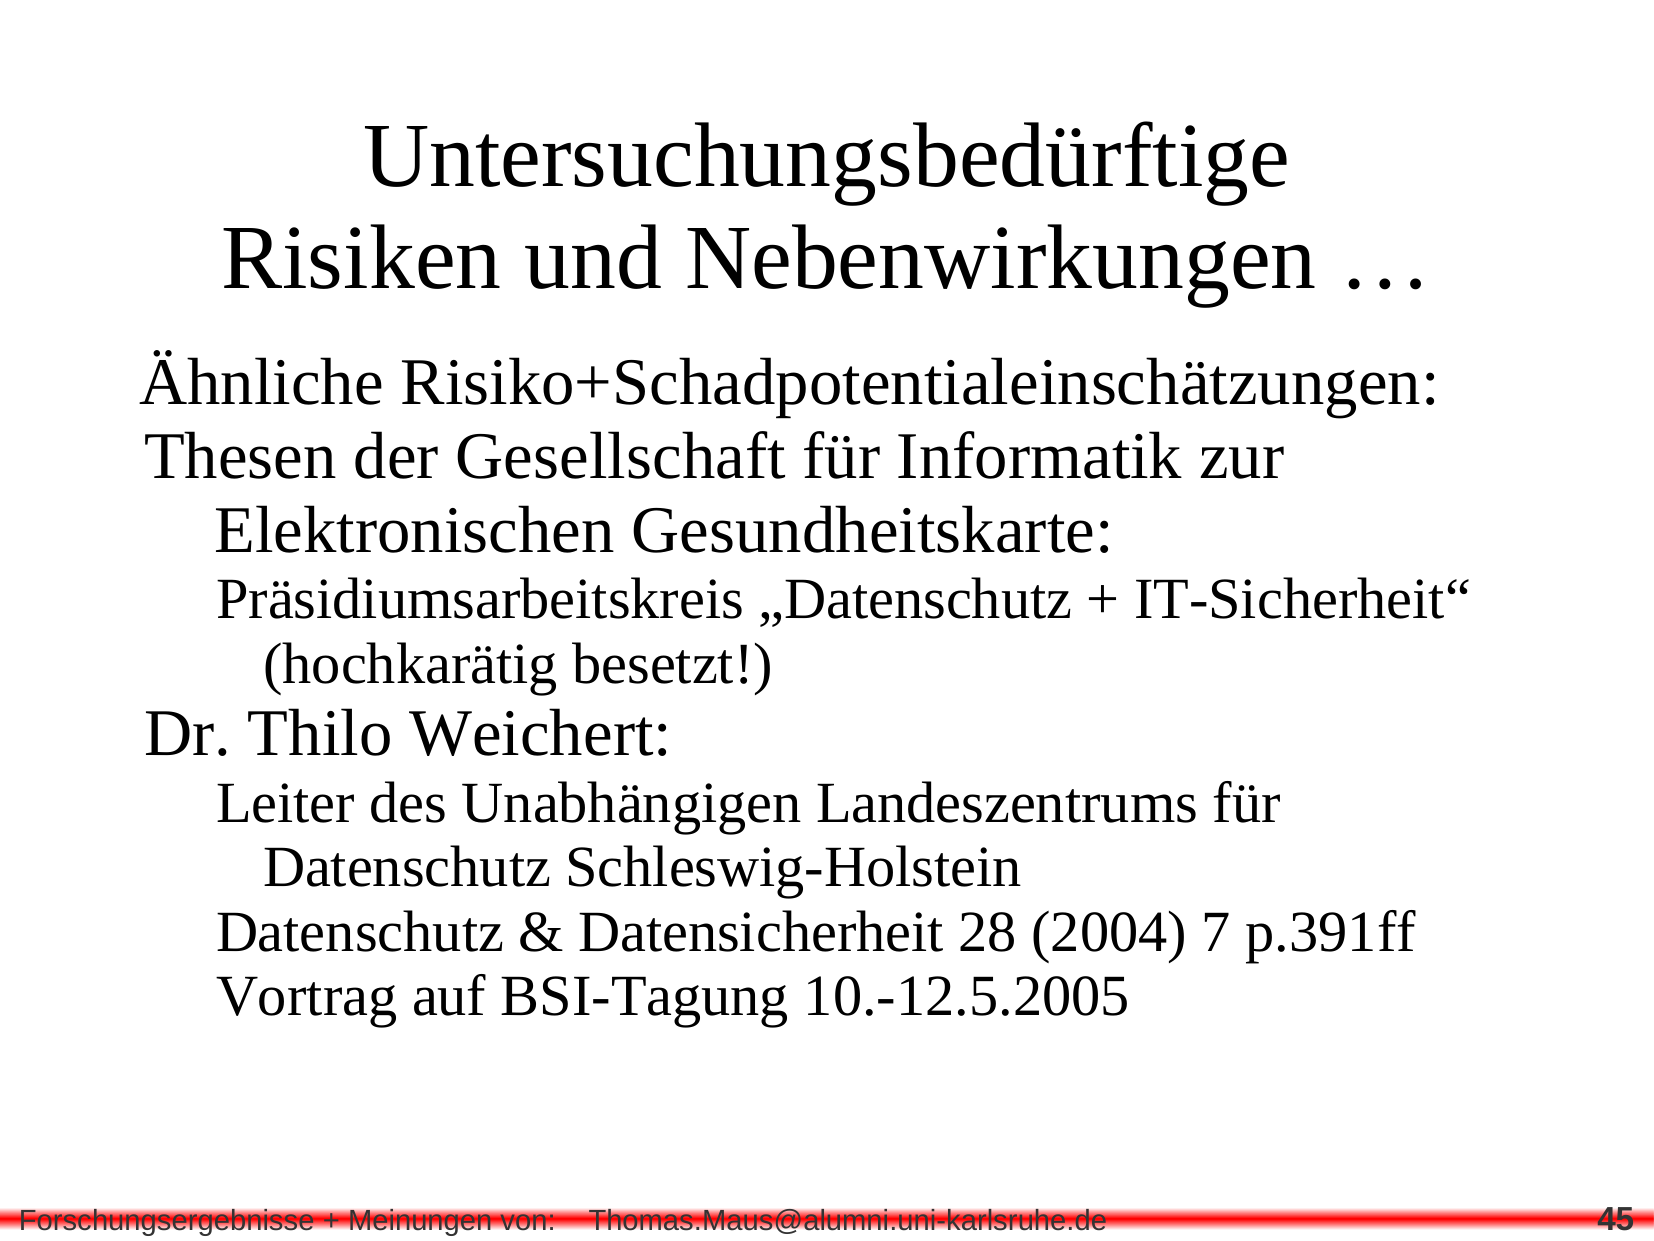

# Untersuchungsbedürftige Risiken und Nebenwirkungen …
Ähnliche Risiko+Schadpotentialeinschätzungen:
Thesen der Gesellschaft für Informatik zur Elektronischen Gesundheitskarte:
Präsidiumsarbeitskreis „Datenschutz + IT-Sicherheit“
(hochkarätig besetzt!)
Dr. Thilo Weichert:
Leiter des Unabhängigen Landeszentrums für Datenschutz Schleswig-Holstein
Datenschutz & Datensicherheit 28 (2004) 7 p.391ff
Vortrag auf BSI-Tagung 10.-12.5.2005